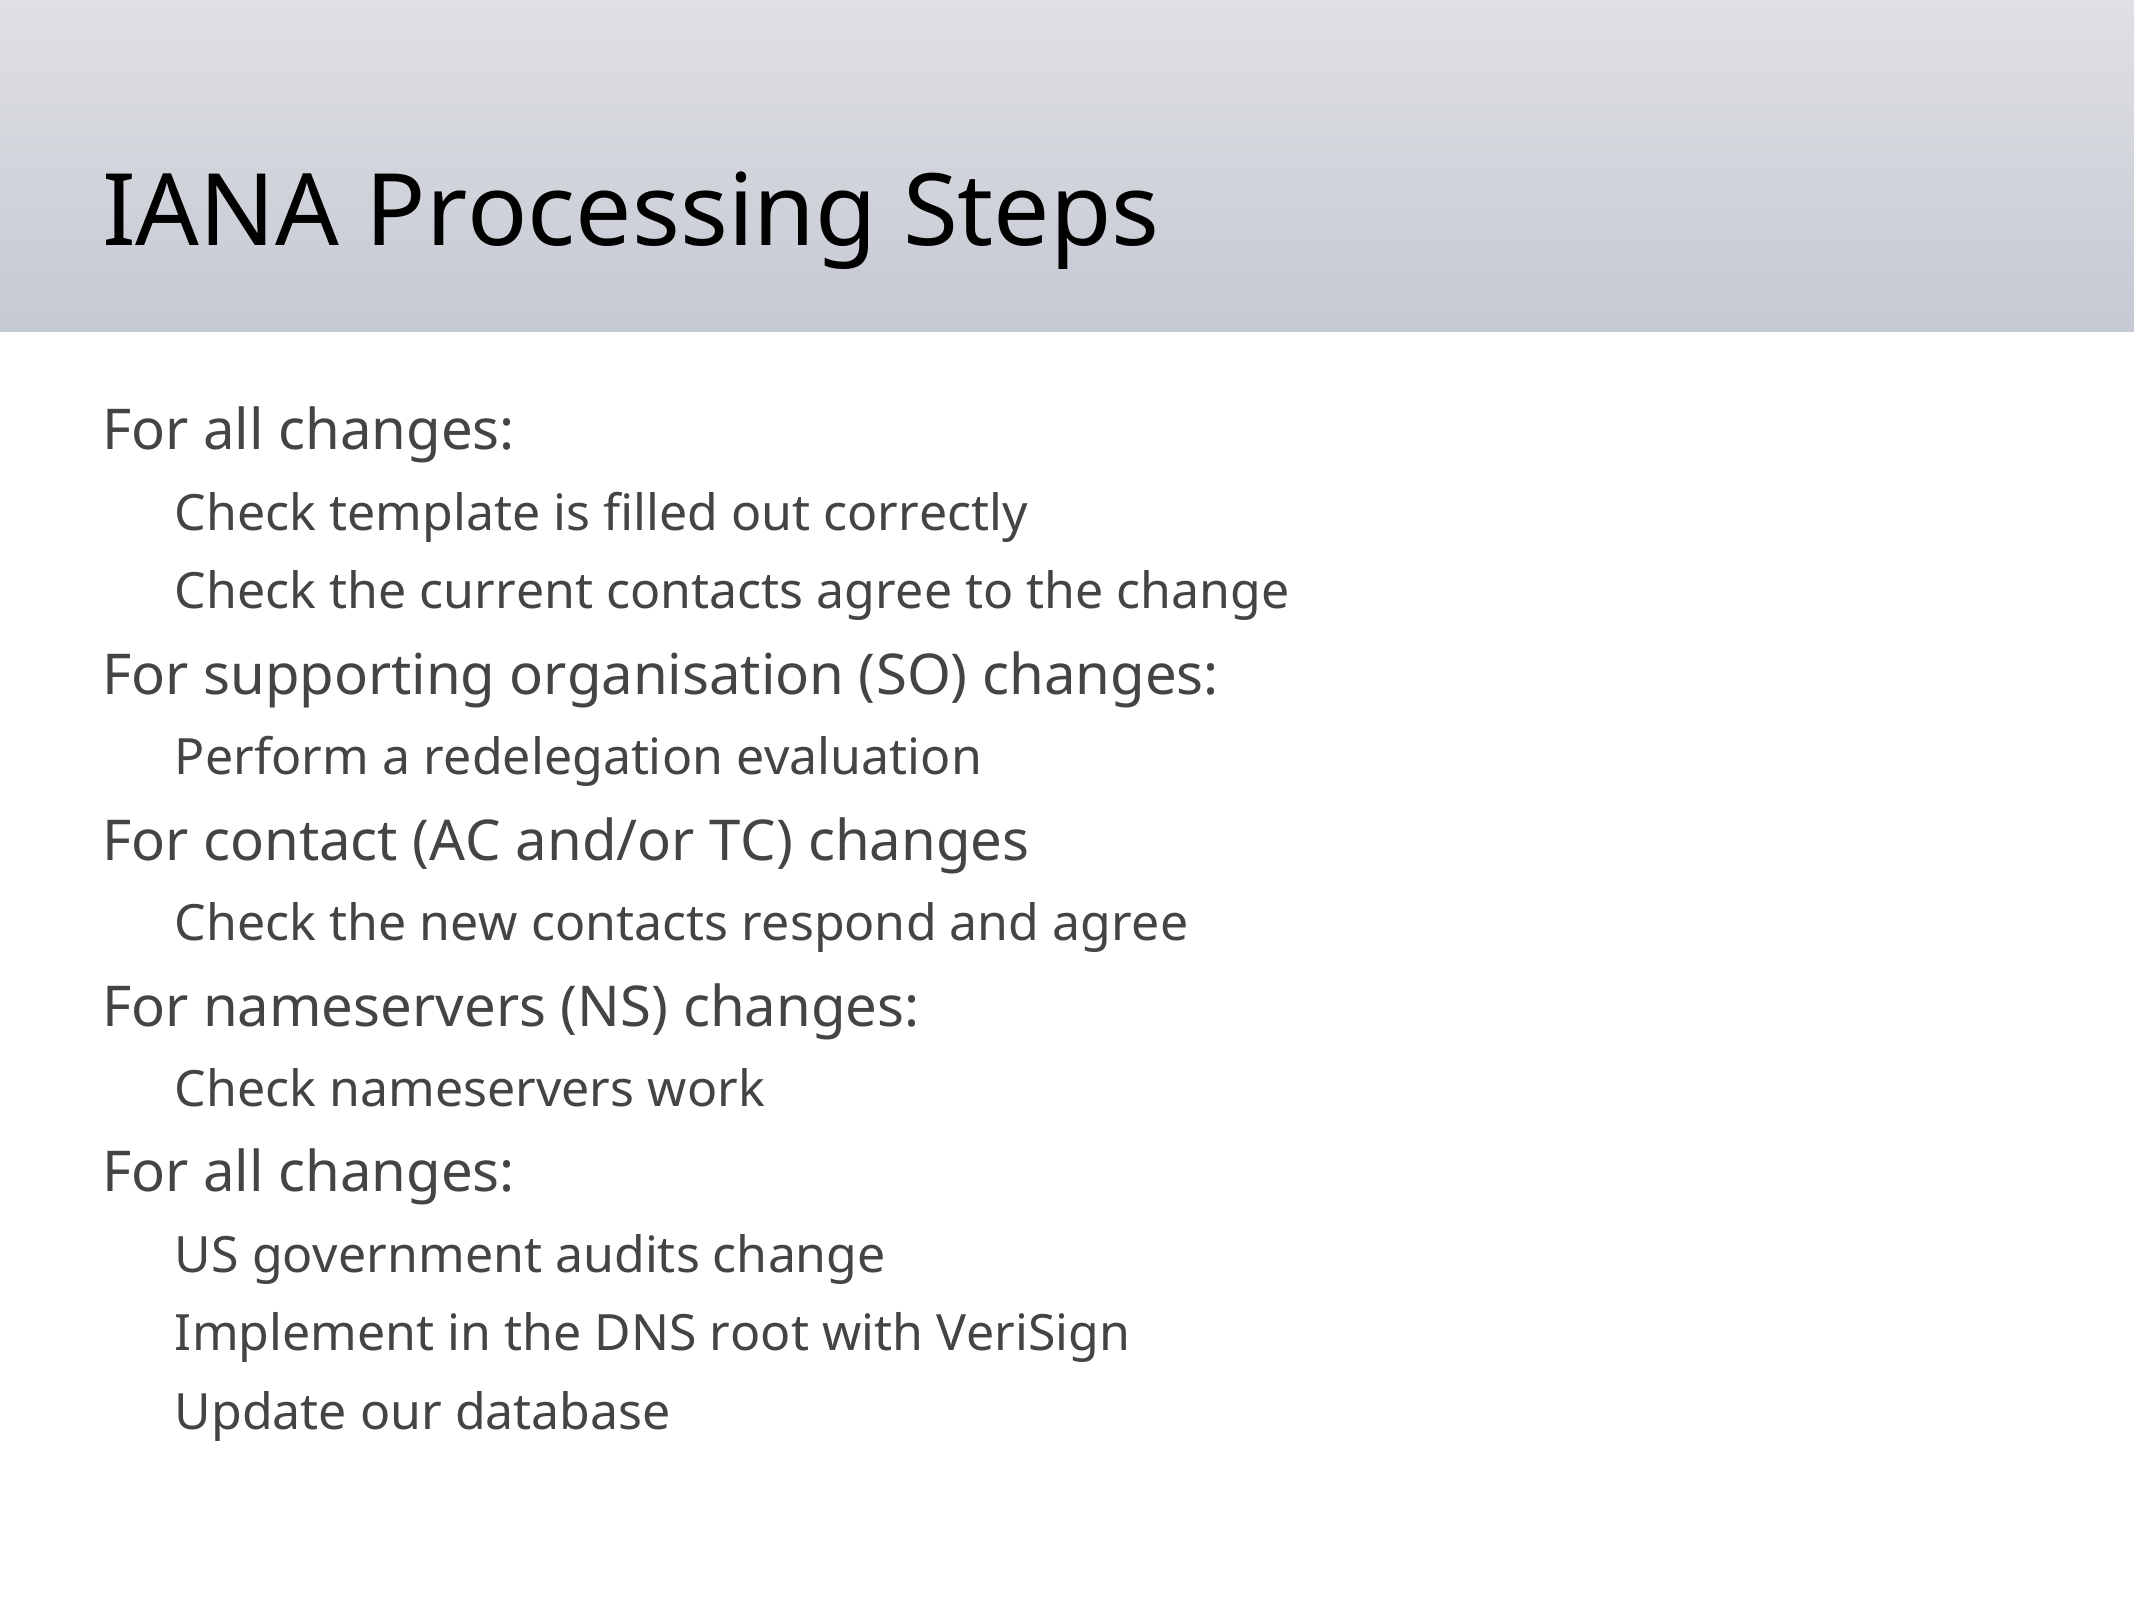

# IANA Processing Steps
For all changes:
Check template is filled out correctly
Check the current contacts agree to the change
For supporting organisation (SO) changes:
Perform a redelegation evaluation
For contact (AC and/or TC) changes
Check the new contacts respond and agree
For nameservers (NS) changes:
Check nameservers work
For all changes:
US government audits change
Implement in the DNS root with VeriSign
Update our database